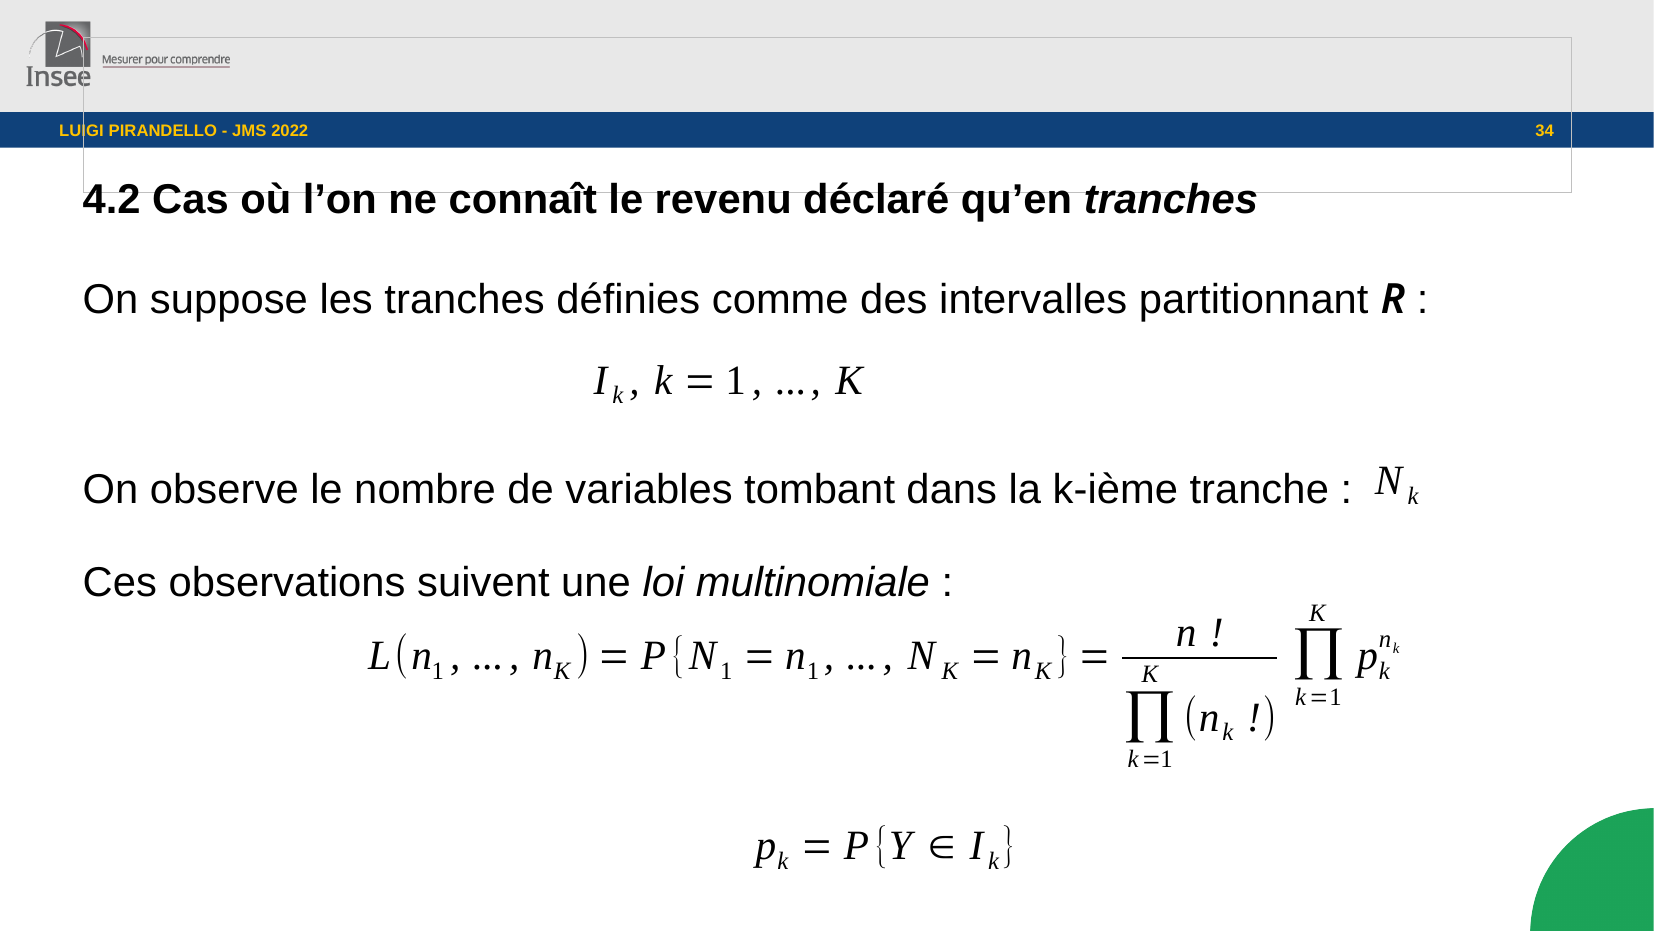

LUIGI PIRANDELLO - JMS 2022
34
4.2 Cas où l’on ne connaît le revenu déclaré qu’en tranches
On suppose les tranches définies comme des intervalles partitionnant R :
On observe le nombre de variables tombant dans la k-ième tranche :
Ces observations suivent une loi multinomiale :